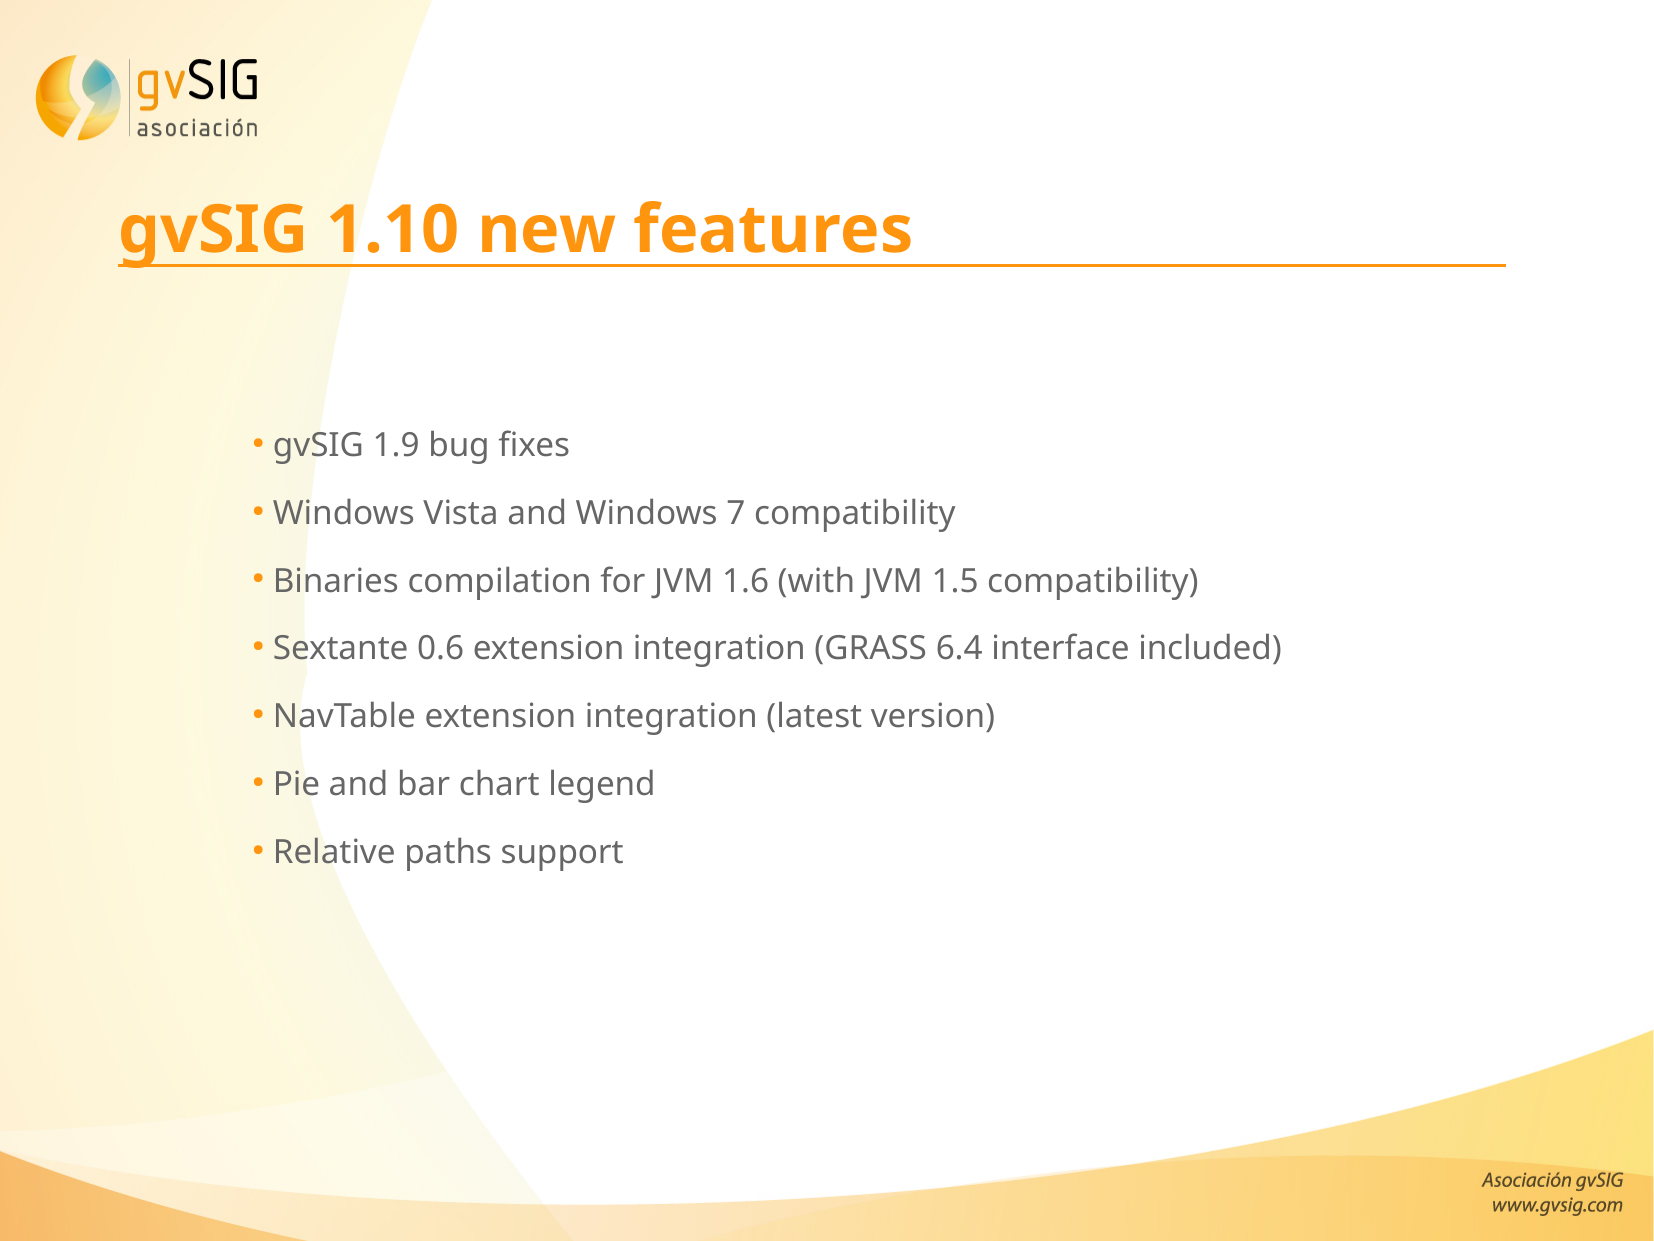

# gvSIG 1.10 new features
 gvSIG 1.9 bug fixes
 Windows Vista and Windows 7 compatibility
 Binaries compilation for JVM 1.6 (with JVM 1.5 compatibility)
 Sextante 0.6 extension integration (GRASS 6.4 interface included)
 NavTable extension integration (latest version)
 Pie and bar chart legend
 Relative paths support